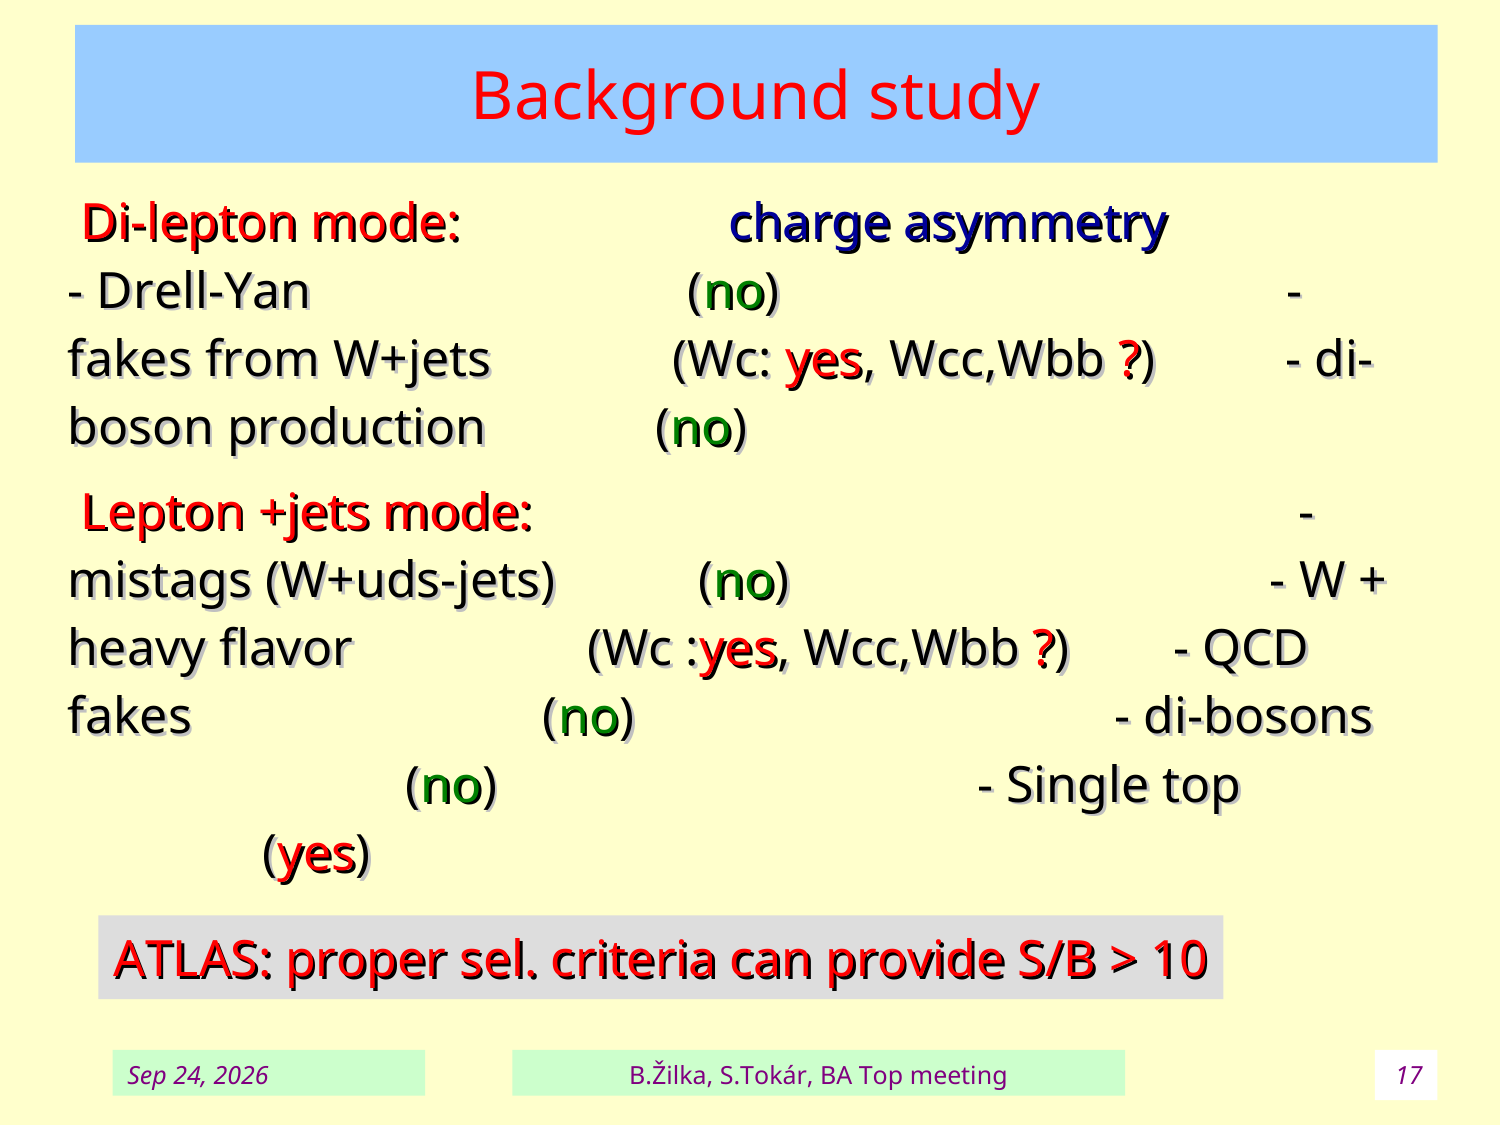

# Background study
 Di-lepton mode: charge asymmetry - Drell-Yan (no) - fakes from W+jets (Wc: yes, Wcc,Wbb ?) - di-boson production (no)
 Lepton +jets mode: - mistags (W+uds-jets) (no) - W + heavy flavor (Wc :yes, Wcc,Wbb ?) - QCD fakes (no) - di-bosons (no) - Single top (yes)
ATLAS: proper sel. criteria can provide S/B > 10
B.Žilka, S.Tokár, BA Top meeting
17